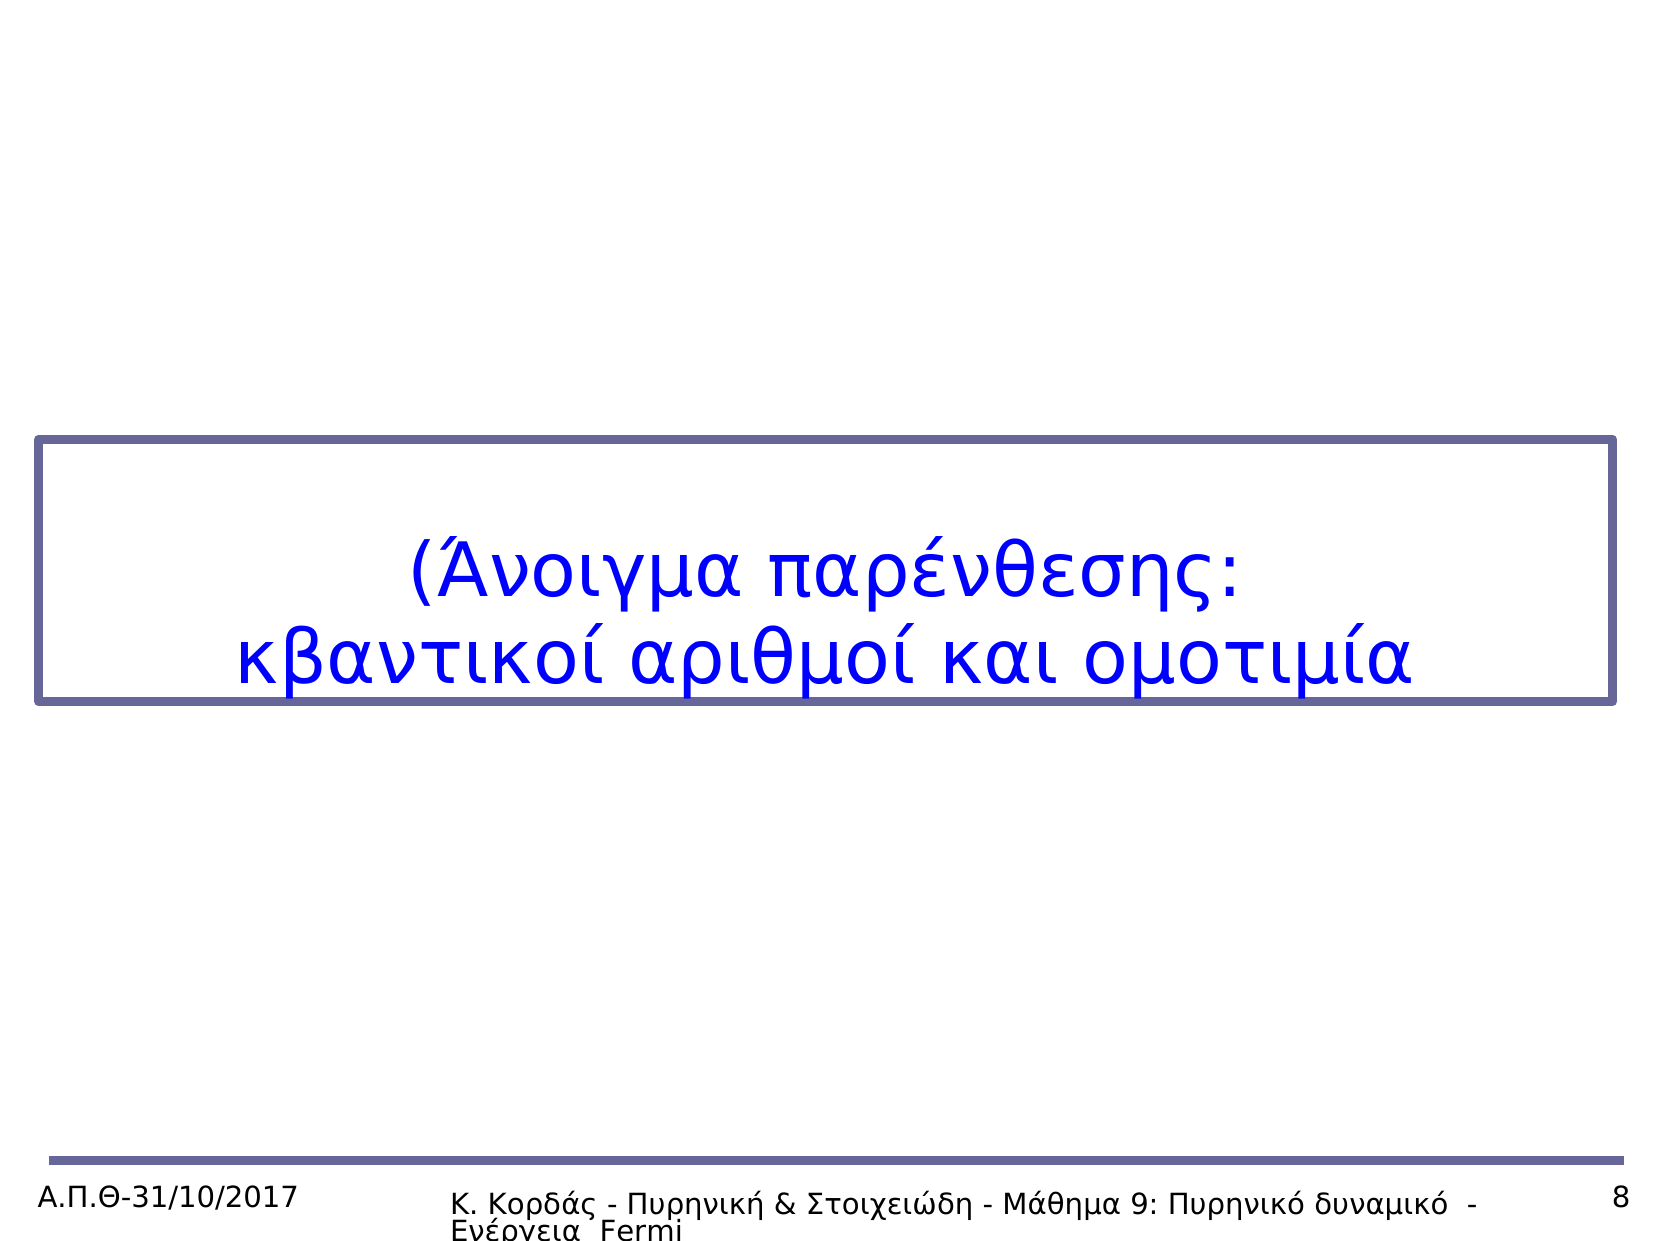

# (Άνοιγμα παρένθεσης: κβαντικοί αριθμοί και ομοτιμία
Α.Π.Θ-31/10/2017
8
Κ. Κορδάς - Πυρηνική & Στοιχειώδη - Μάθημα 9: Πυρηνικό δυναμικό - Ενέργεια Fermi